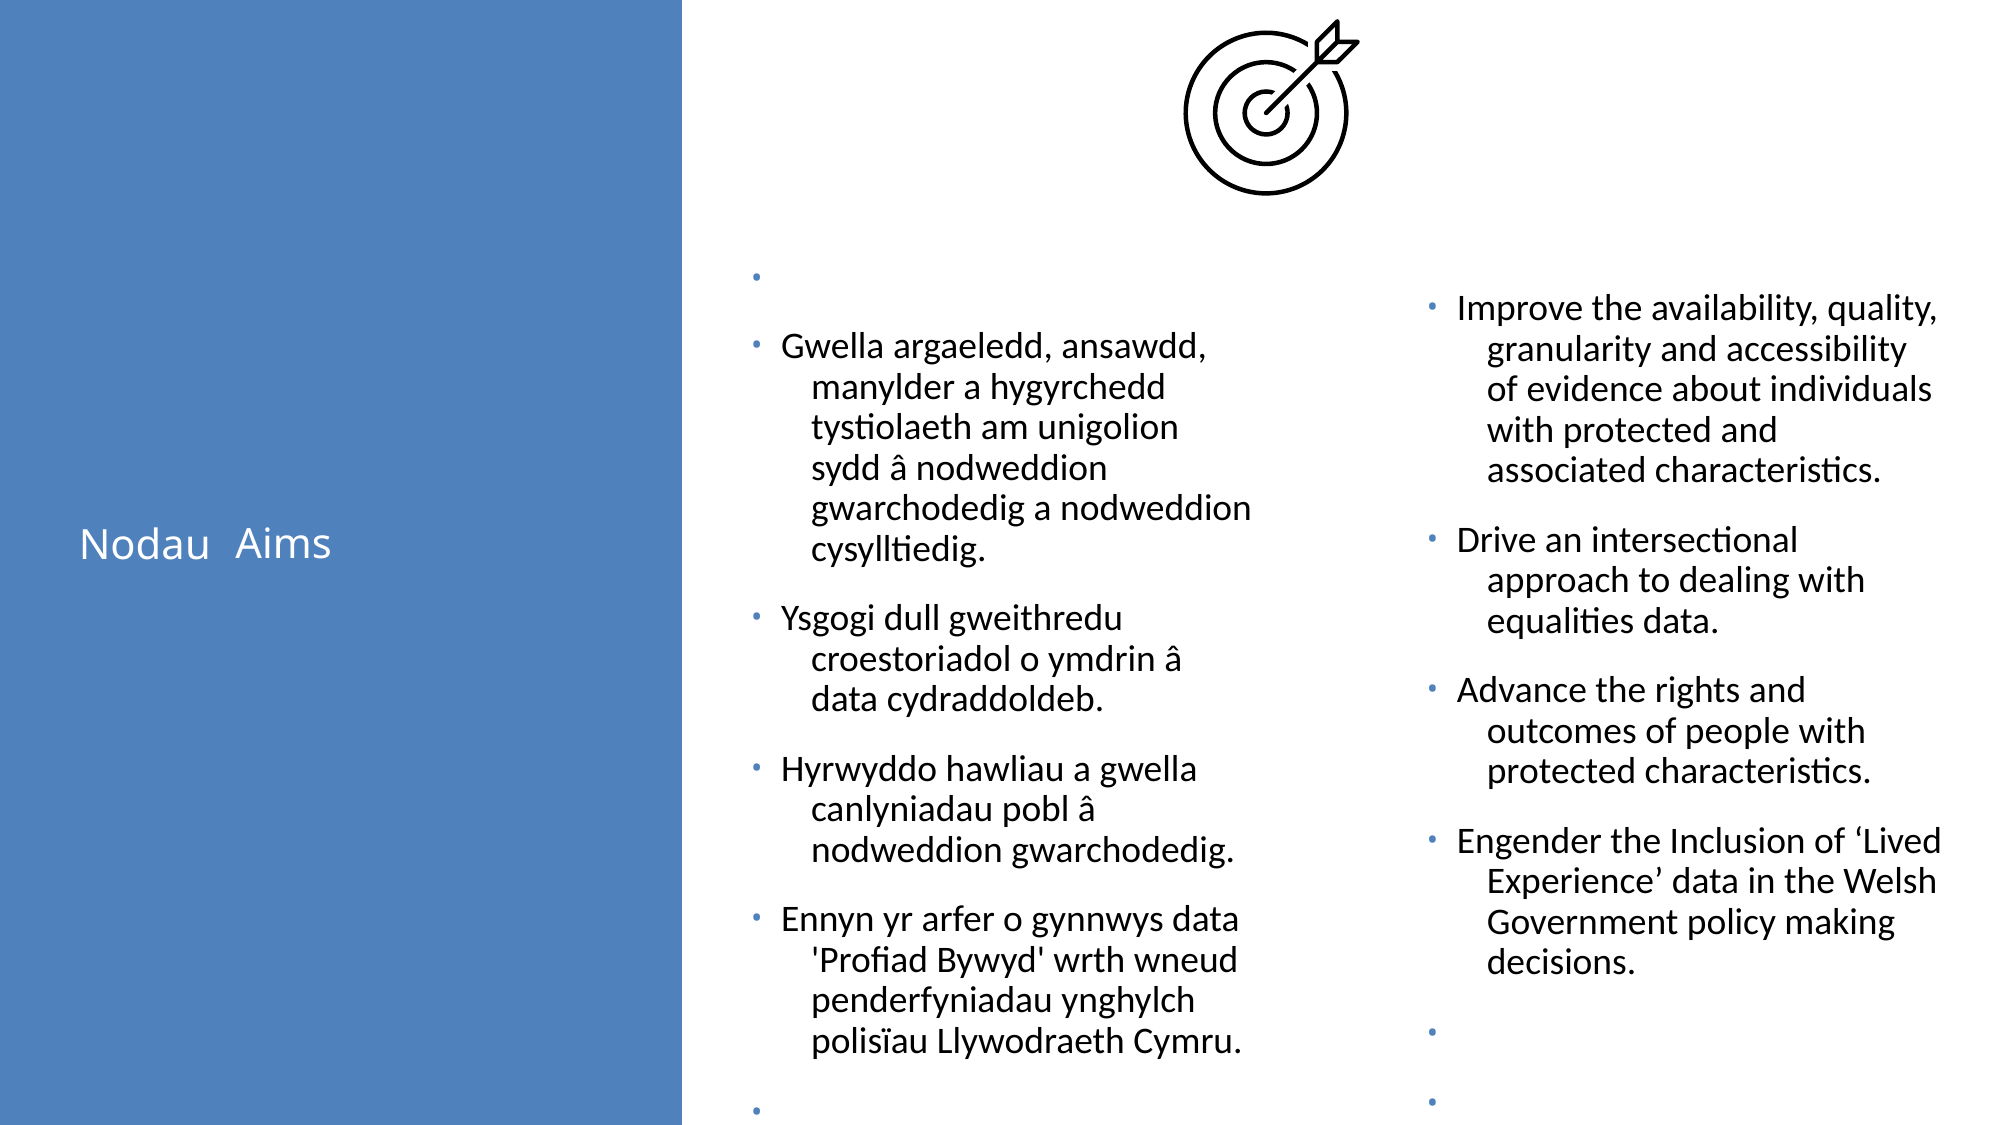

Gwella argaeledd, ansawdd, manylder a hygyrchedd tystiolaeth am unigolion sydd â nodweddion gwarchodedig a nodweddion cysylltiedig.
Ysgogi dull gweithredu croestoriadol o ymdrin â data cydraddoldeb.
Hyrwyddo hawliau a gwella canlyniadau pobl â nodweddion gwarchodedig.
Ennyn yr arfer o gynnwys data 'Profiad Bywyd' wrth wneud penderfyniadau ynghylch polisïau Llywodraeth Cymru.
# Improve the availability, quality, granularity and accessibility of evidence about individuals with protected and associated characteristics.
Drive an intersectional approach to dealing with equalities data.
Advance the rights and outcomes of people with protected characteristics.
Engender the Inclusion of ‘Lived Experience’ data in the Welsh Government policy making decisions.
Aims
Nodau
08/02/2024
3